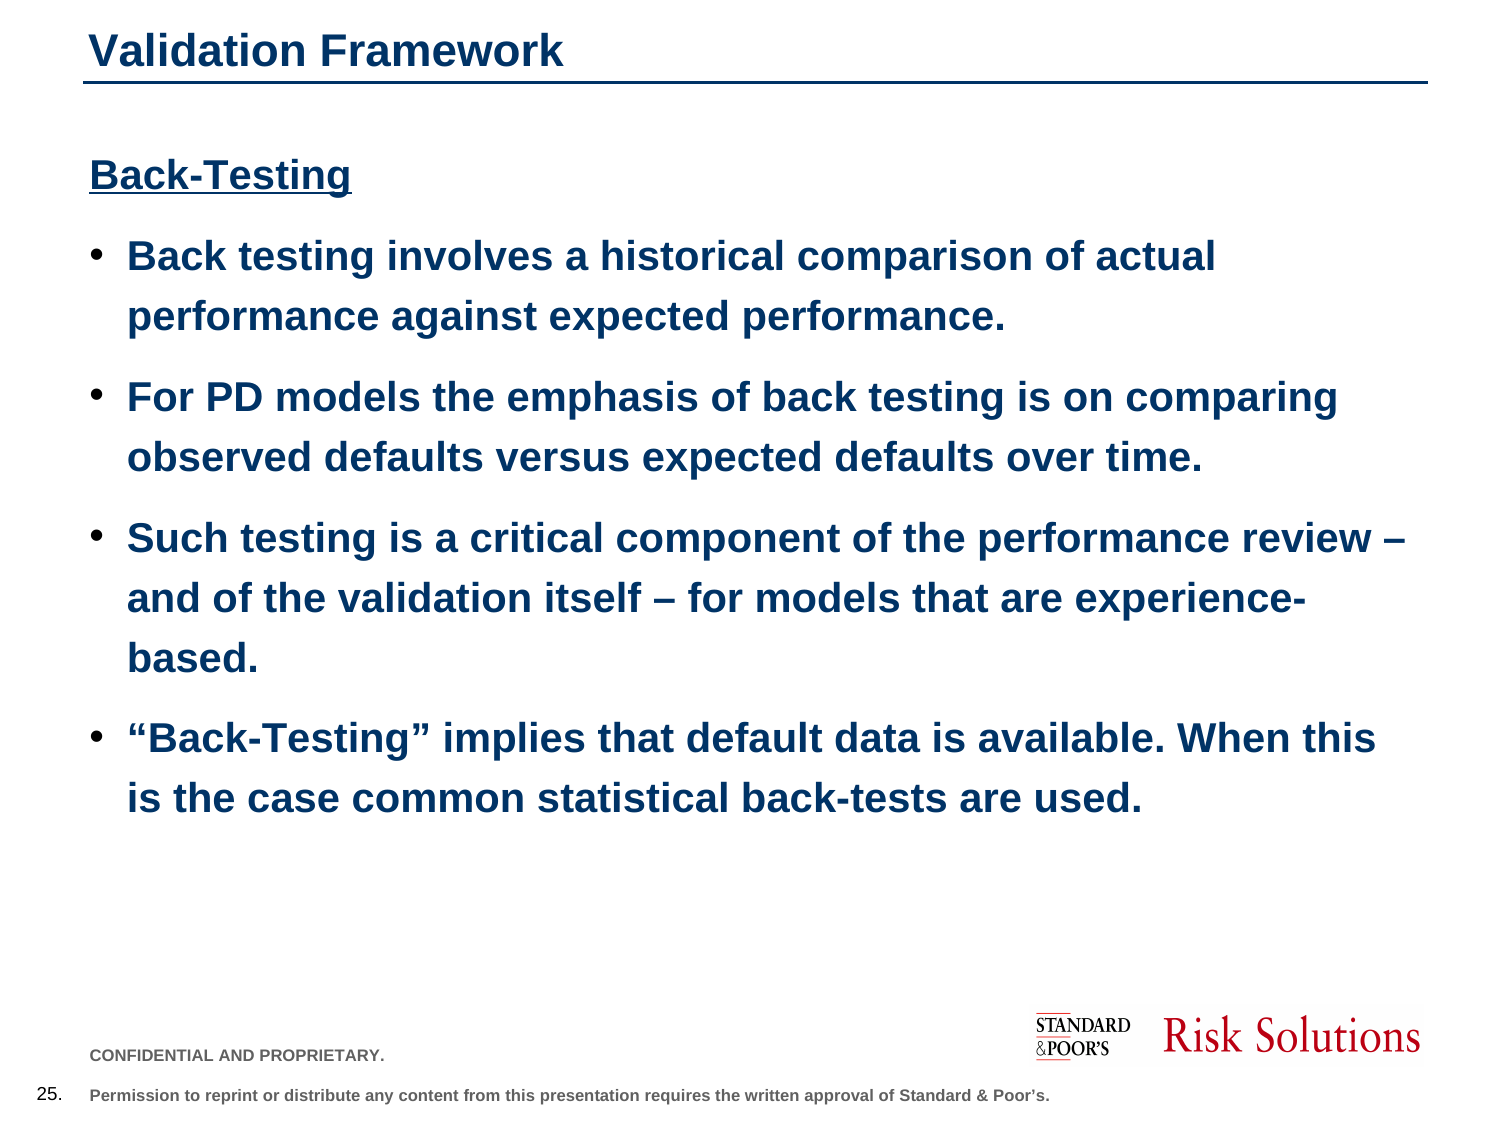

# Validation Framework
Back-Testing
Back testing involves a historical comparison of actual performance against expected performance.
For PD models the emphasis of back testing is on comparing observed defaults versus expected defaults over time.
Such testing is a critical component of the performance review – and of the validation itself – for models that are experience-based.
“Back-Testing” implies that default data is available. When this is the case common statistical back-tests are used.